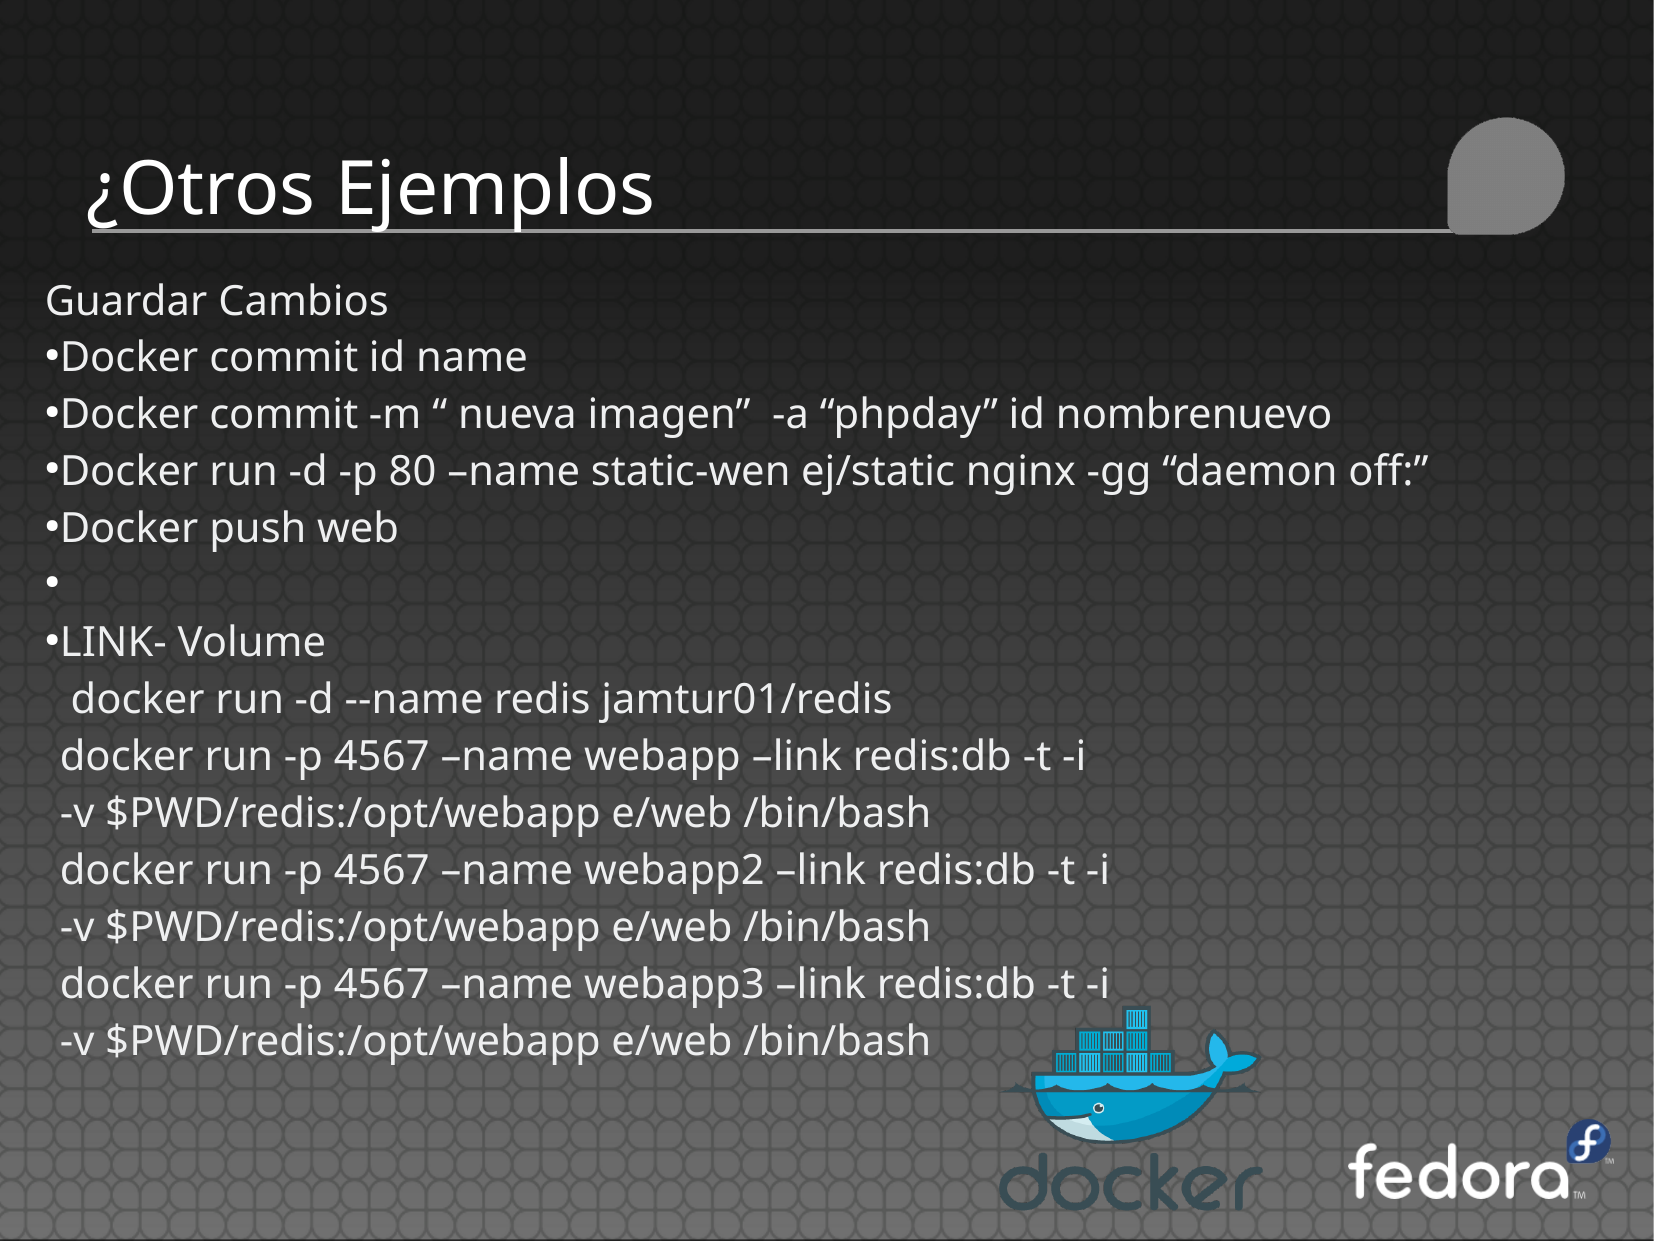

# ¿Otros Ejemplos
Guardar Cambios
Docker commit id name
Docker commit -m “ nueva imagen” -a “phpday” id nombrenuevo
Docker run -d -p 80 –name static-wen ej/static nginx -gg “daemon off:”
Docker push web
LINK- Volume
 docker run -d --name redis jamtur01/redis
docker run -p 4567 –name webapp –link redis:db -t -i
-v $PWD/redis:/opt/webapp e/web /bin/bash
docker run -p 4567 –name webapp2 –link redis:db -t -i
-v $PWD/redis:/opt/webapp e/web /bin/bash
docker run -p 4567 –name webapp3 –link redis:db -t -i
-v $PWD/redis:/opt/webapp e/web /bin/bash